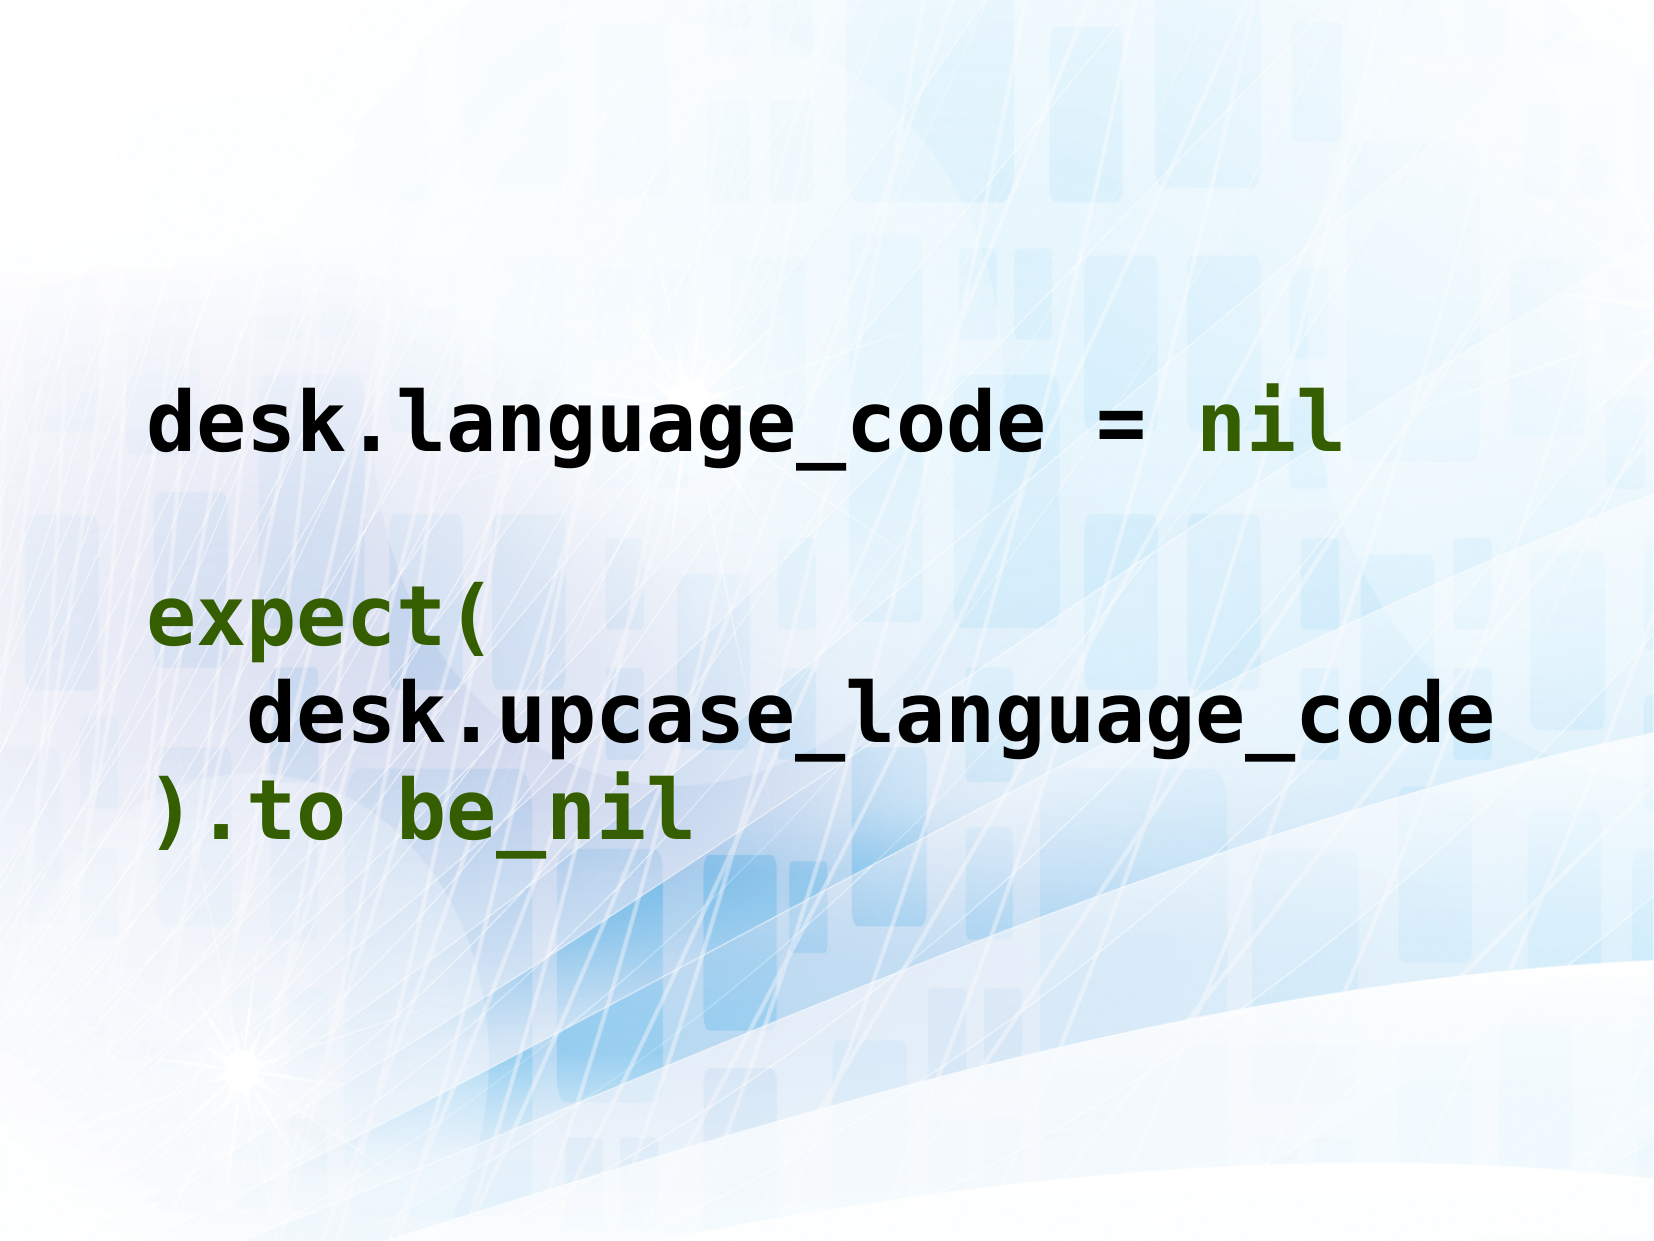

desk.language_code = nil
expect(
 desk.upcase_language_code
).to be_nil